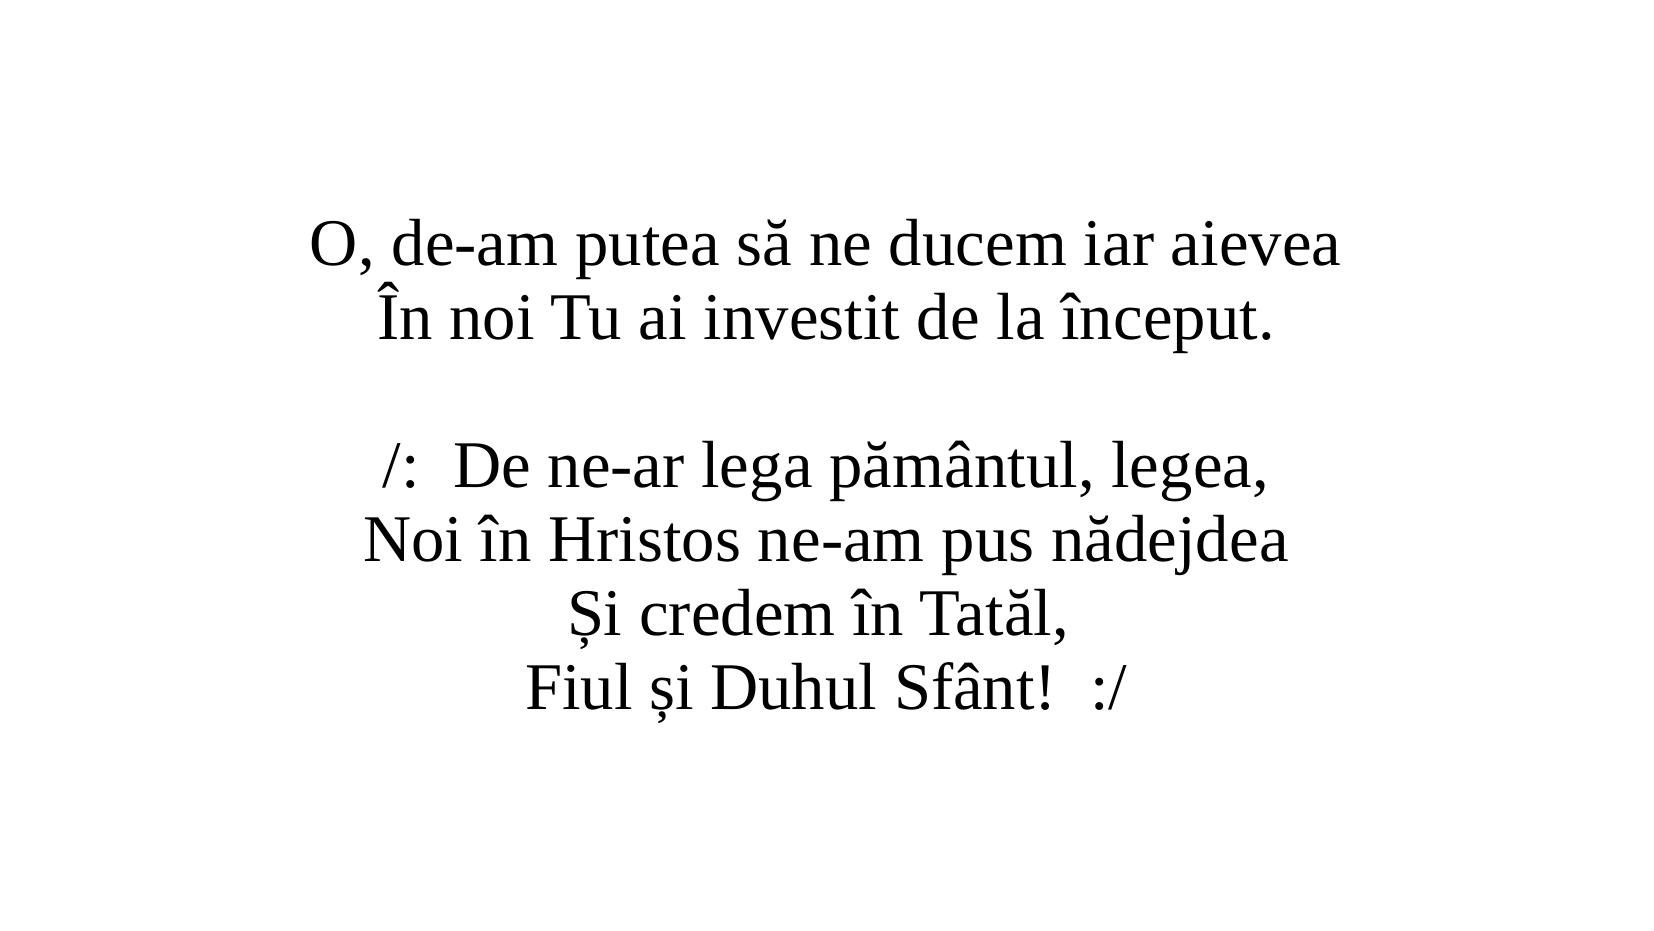

# O, de-am putea să ne ducem iar aievea
În noi Tu ai investit de la început.
/: De ne-ar lega pământul, legea,
Noi în Hristos ne-am pus nădejdea
Și credem în Tatăl,
Fiul și Duhul Sfânt! :/